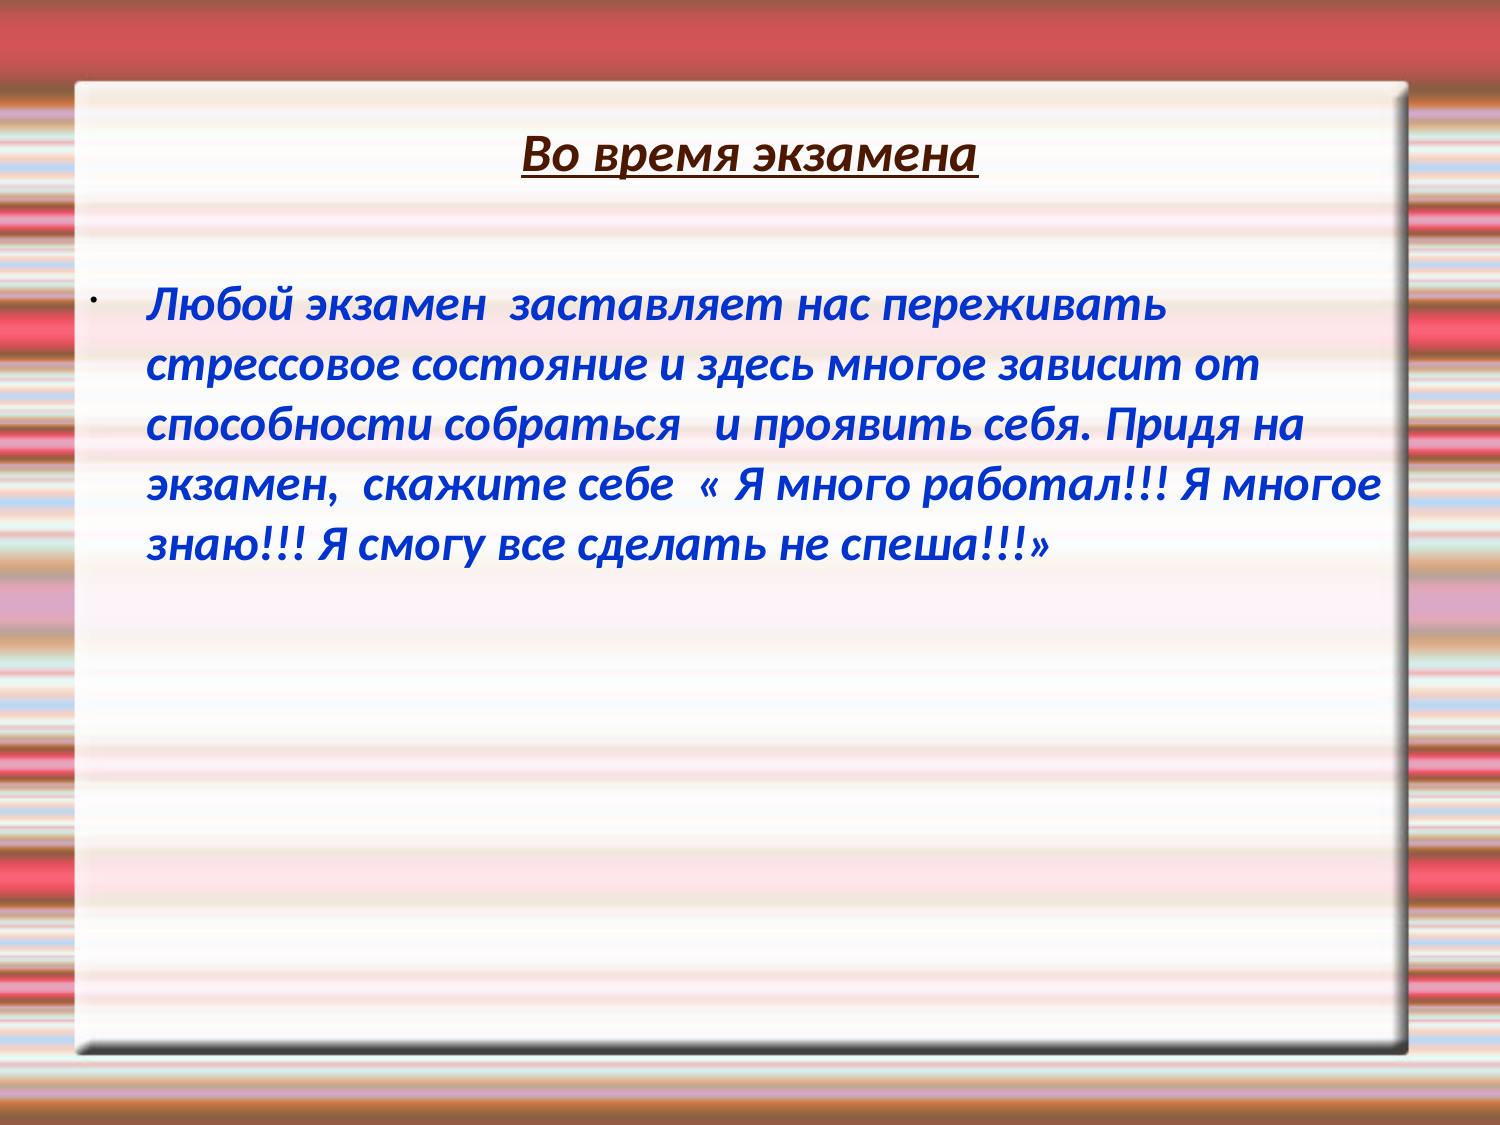

# Во время экзамена
Любой экзамен заставляет нас переживать стрессовое состояние и здесь многое зависит от способности собраться и проявить себя. Придя на экзамен, скажите себе « Я много работал!!! Я многое знаю!!! Я смогу все сделать не спеша!!!»